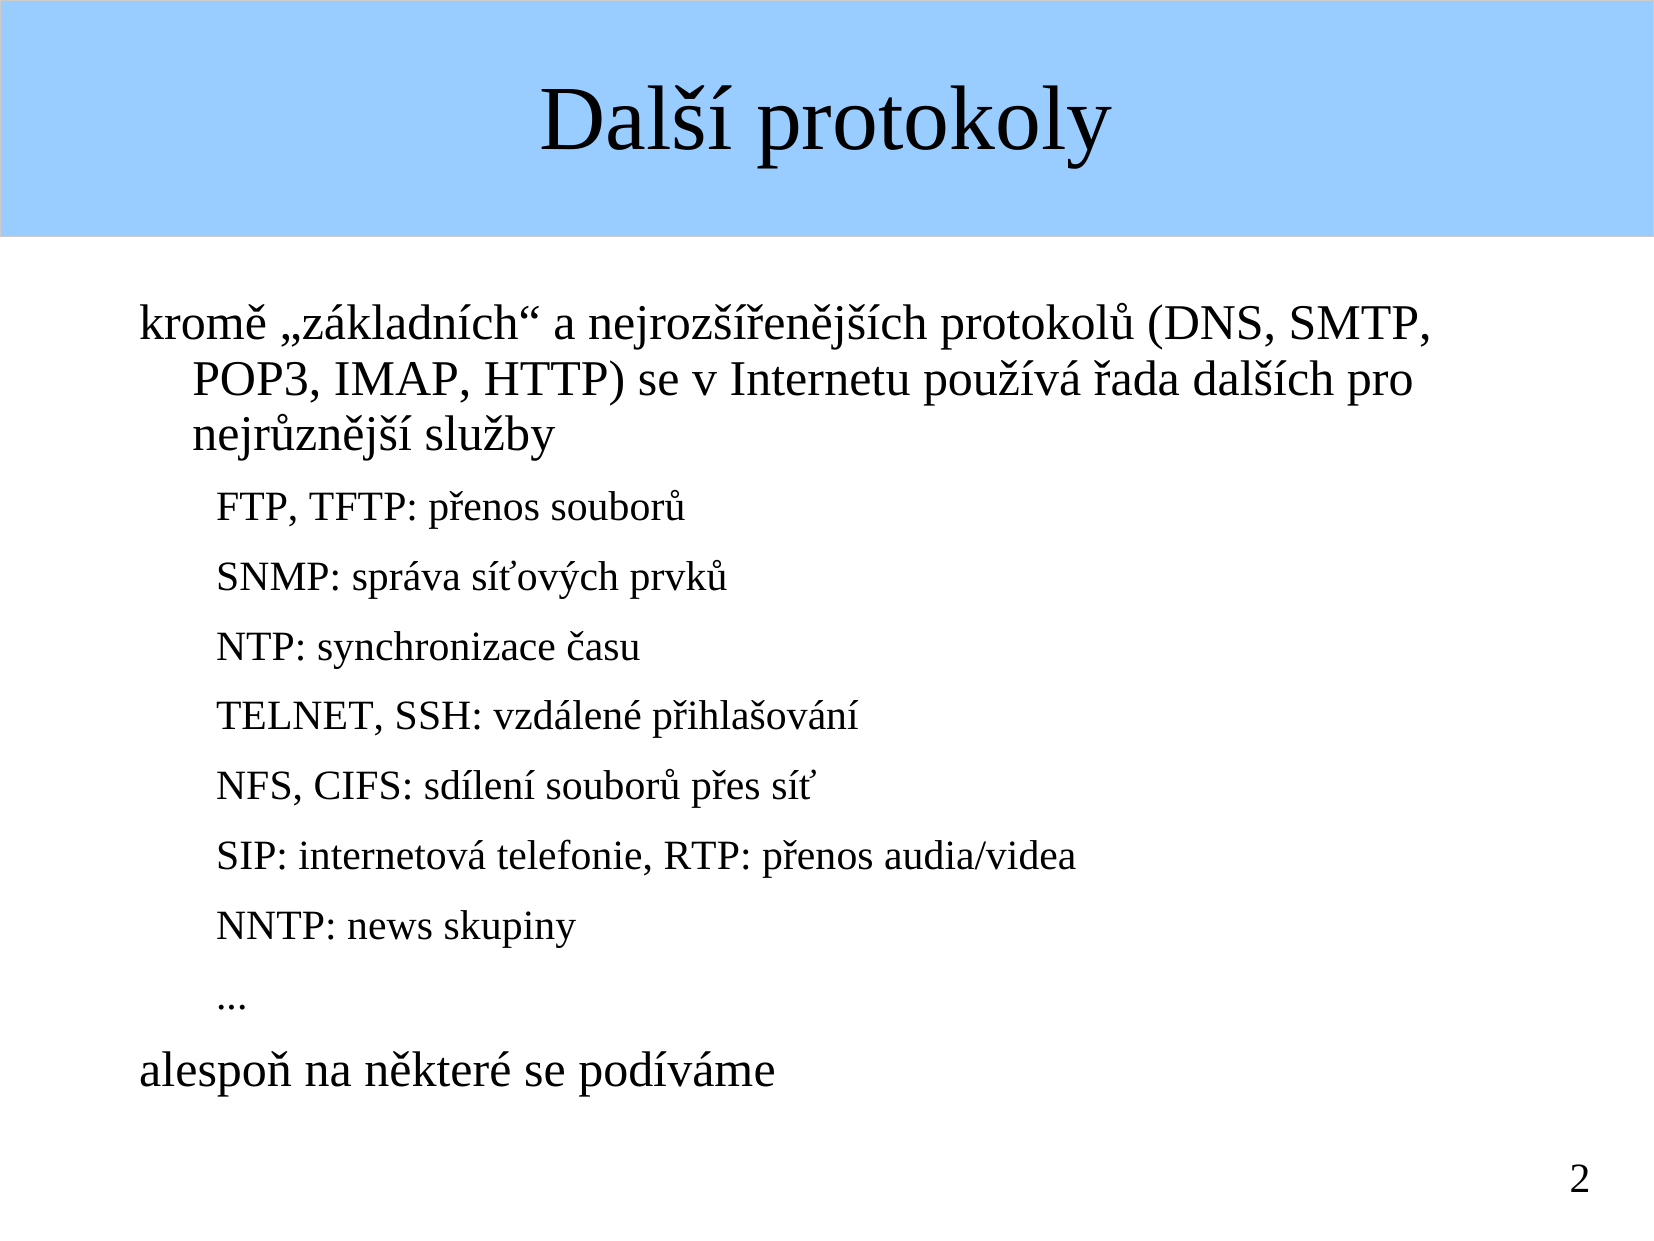

# Další protokoly
kromě „základních“ a nejrozšířenějších protokolů (DNS, SMTP, POP3, IMAP, HTTP) se v Internetu používá řada dalších pro nejrůznější služby
FTP, TFTP: přenos souborů
SNMP: správa síťových prvků
NTP: synchronizace času
TELNET, SSH: vzdálené přihlašování
NFS, CIFS: sdílení souborů přes síť
SIP: internetová telefonie, RTP: přenos audia/videa
NNTP: news skupiny
...
alespoň na některé se podíváme